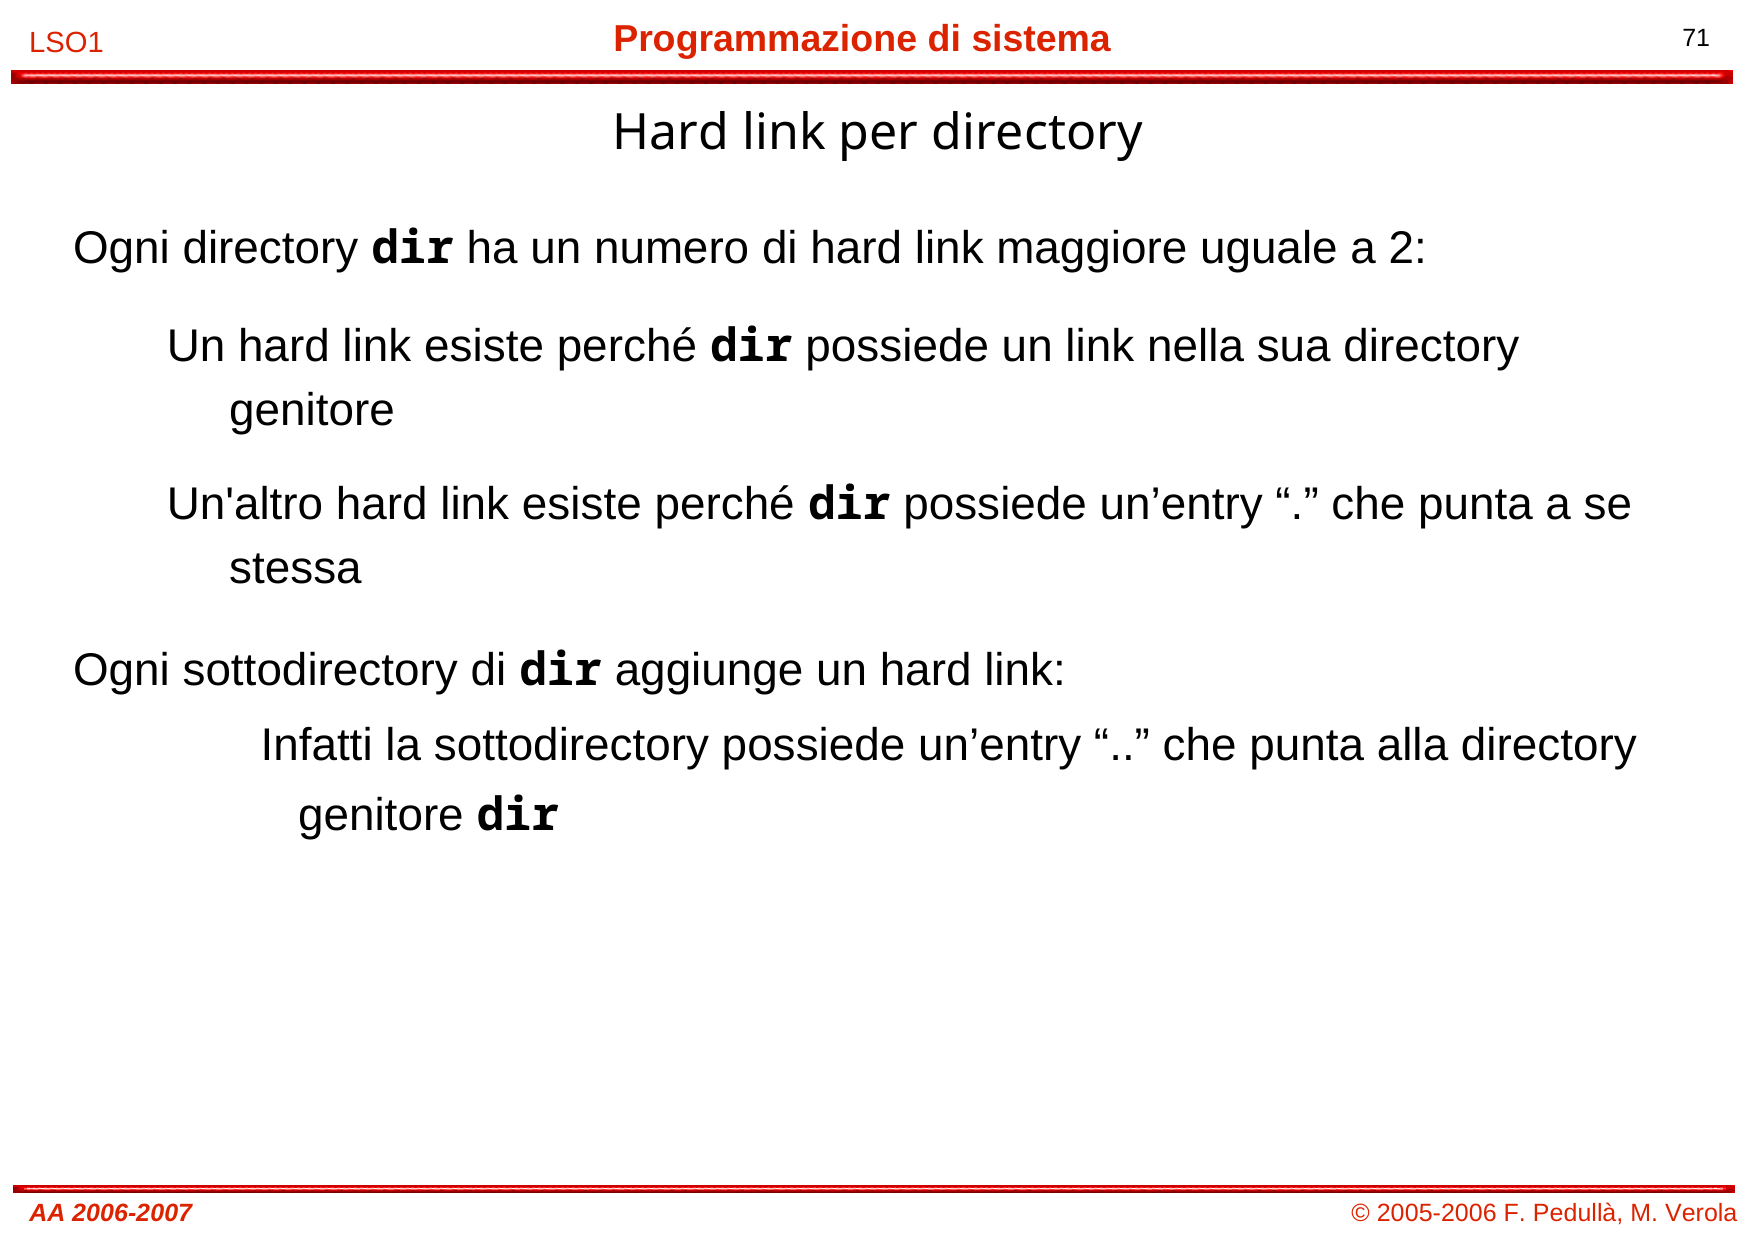

Hard link per directory
# Ogni directory dir ha un numero di hard link maggiore uguale a 2:
Un hard link esiste perché dir possiede un link nella sua directory genitore
Un'altro hard link esiste perché dir possiede un’entry “.” che punta a se stessa
Ogni sottodirectory di dir aggiunge un hard link:
Infatti la sottodirectory possiede un’entry “..” che punta alla directory genitore dir